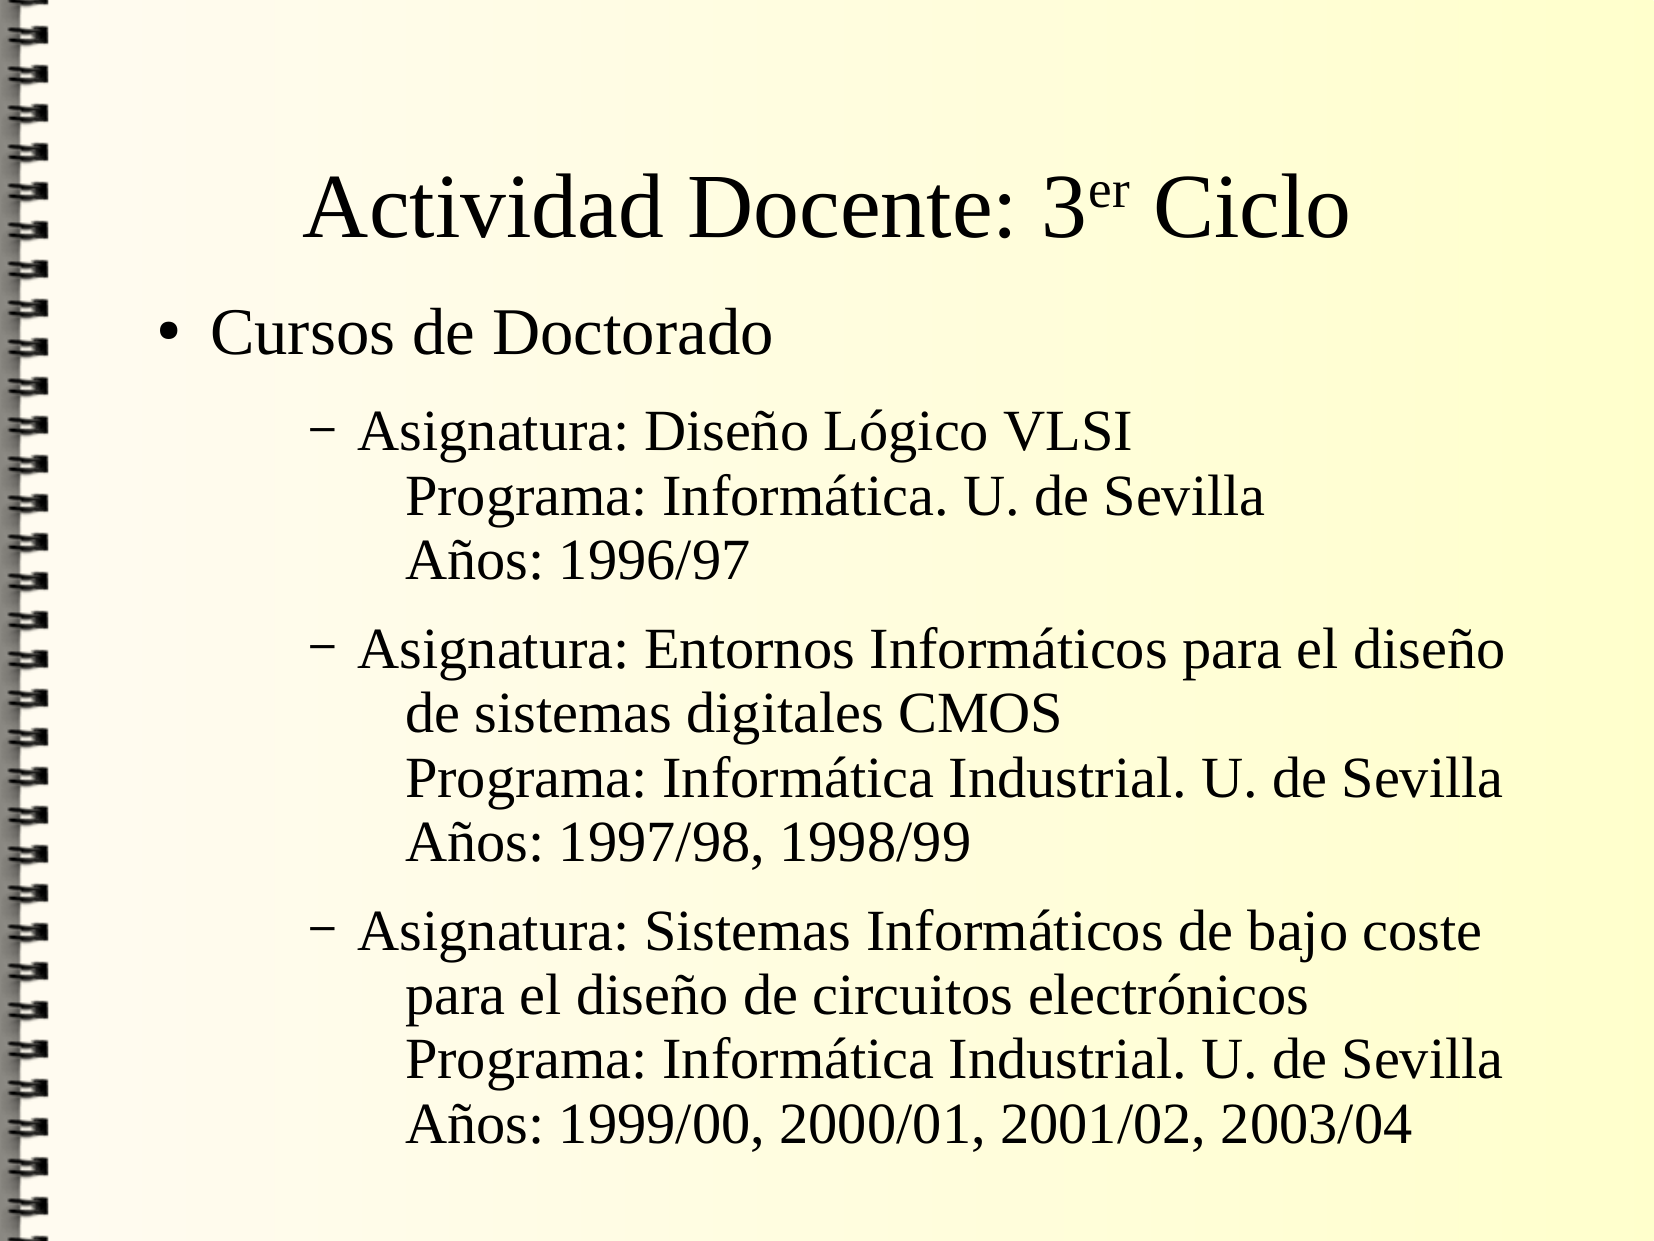

# Actividad Docente: 3er Ciclo
Cursos de Doctorado
Asignatura: Diseño Lógico VLSI
Programa: Informática. U. de Sevilla
Años: 1996/97
Asignatura: Entornos Informáticos para el diseño de sistemas digitales CMOS
Programa: Informática Industrial. U. de Sevilla
Años: 1997/98, 1998/99
Asignatura: Sistemas Informáticos de bajo coste para el diseño de circuitos electrónicos
Programa: Informática Industrial. U. de Sevilla
Años: 1999/00, 2000/01, 2001/02, 2003/04